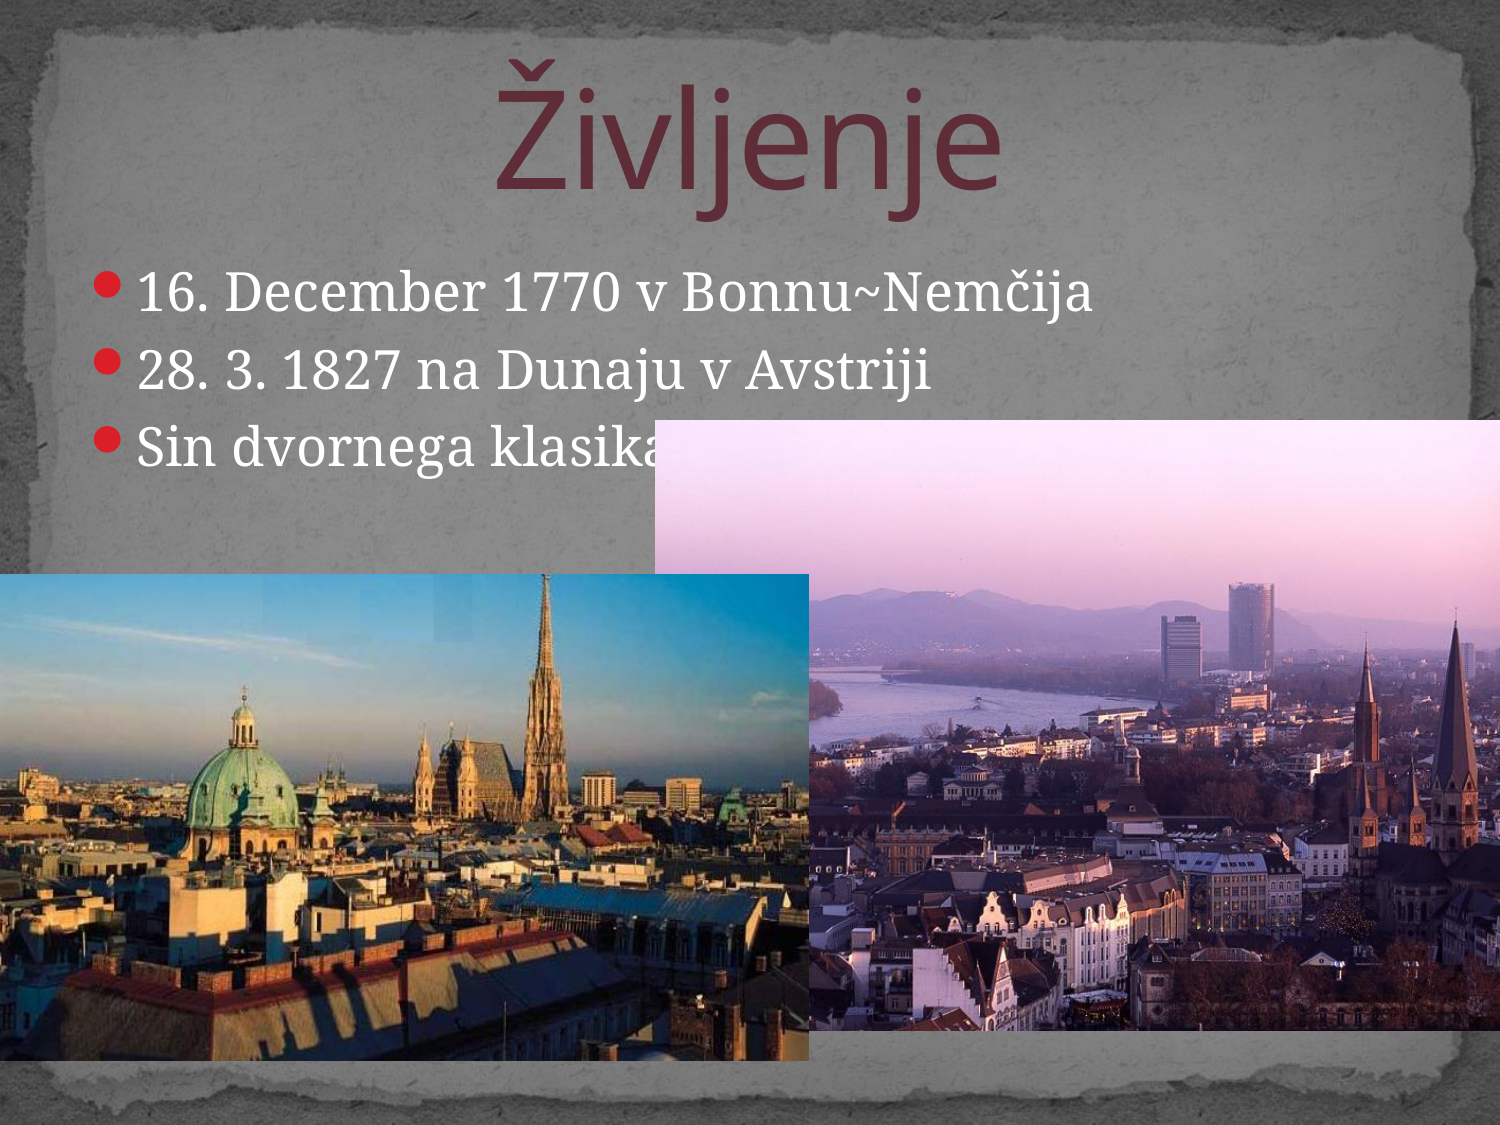

Življenje
# 16. December 1770 v Bonnu~Nemčija
28. 3. 1827 na Dunaju v Avstriji
Sin dvornega klasika